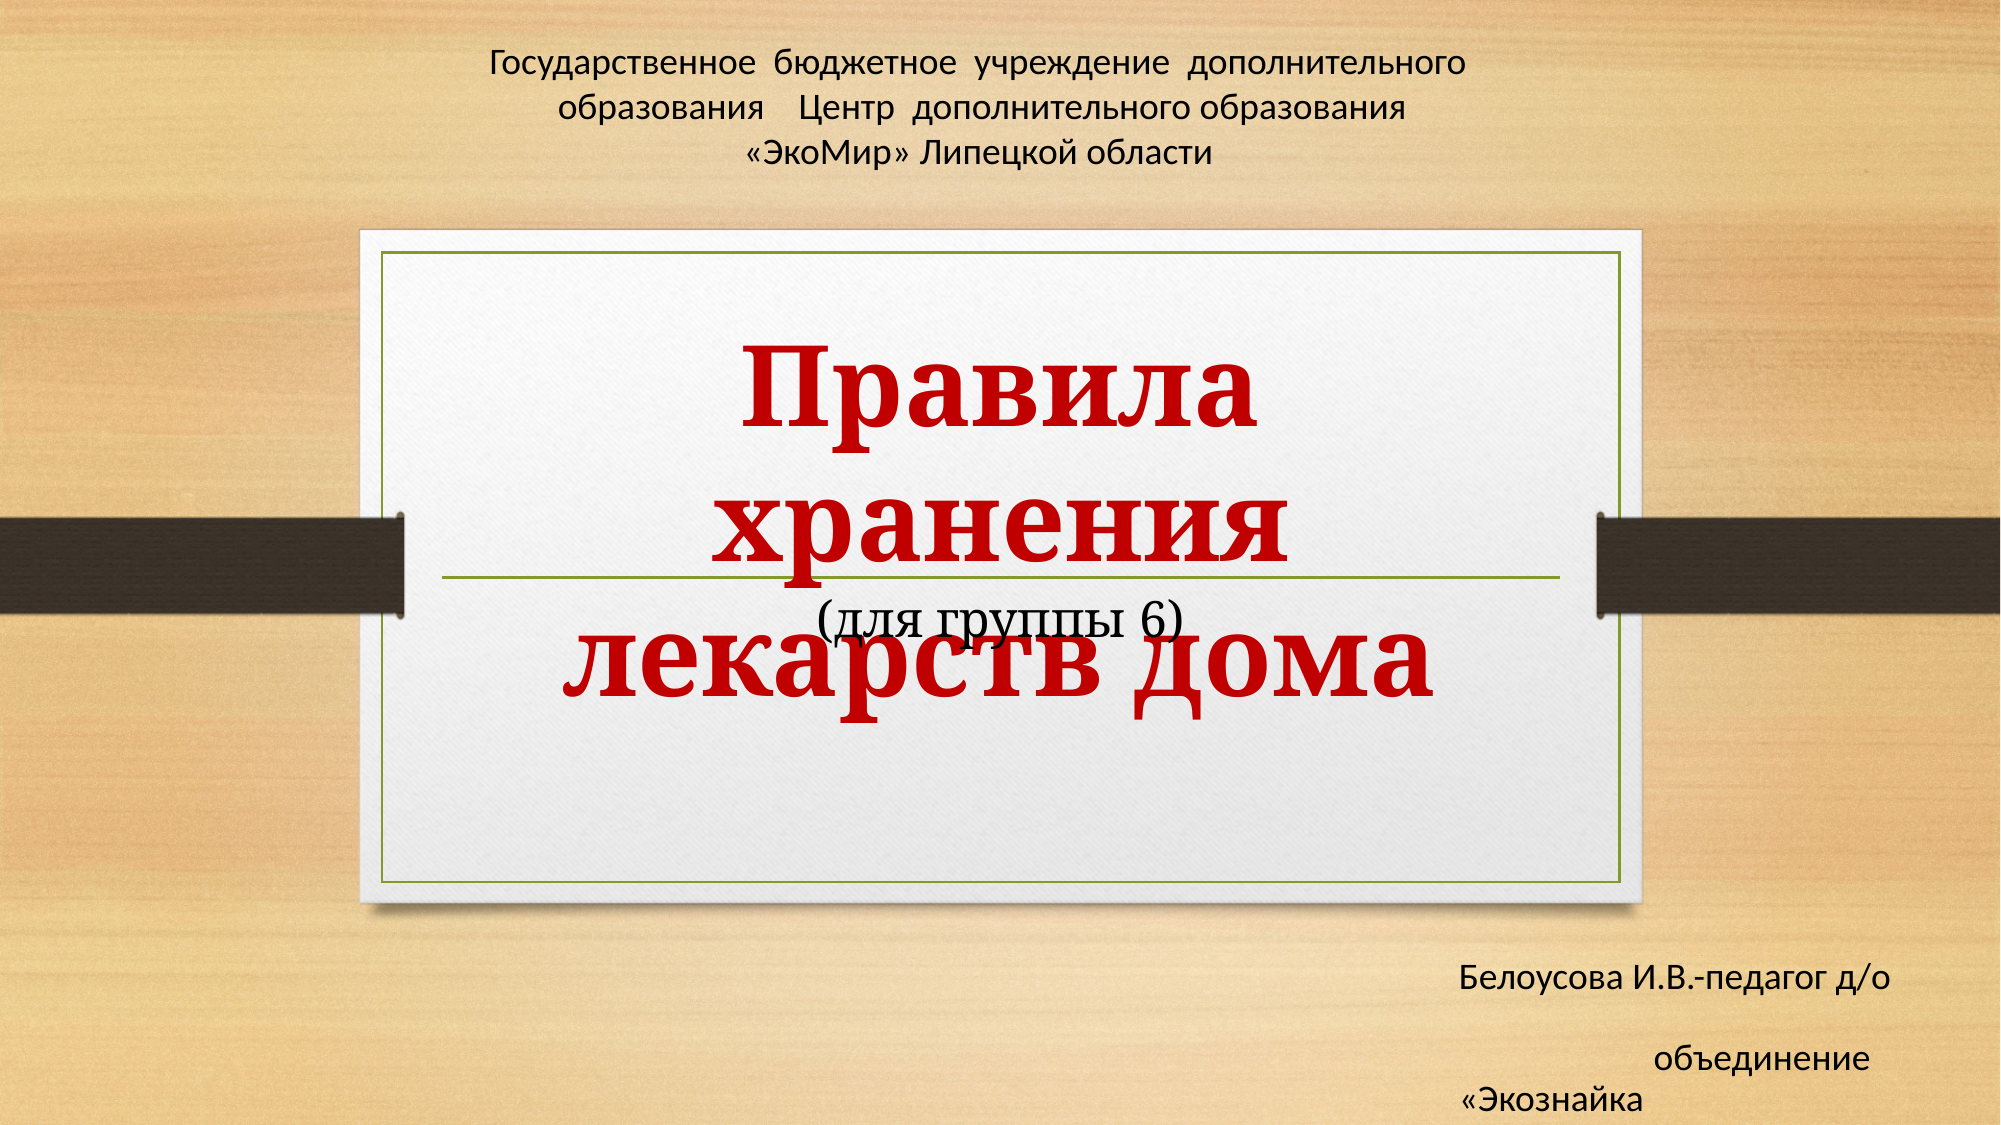

Государственное бюджетное учреждение дополнительного образования Центр дополнительного образования «ЭкоМир» Липецкой области
# Правила хранения лекарств дома
(для группы 6)
Белоусова И.В.-педагог д/о объединение «Экознайка